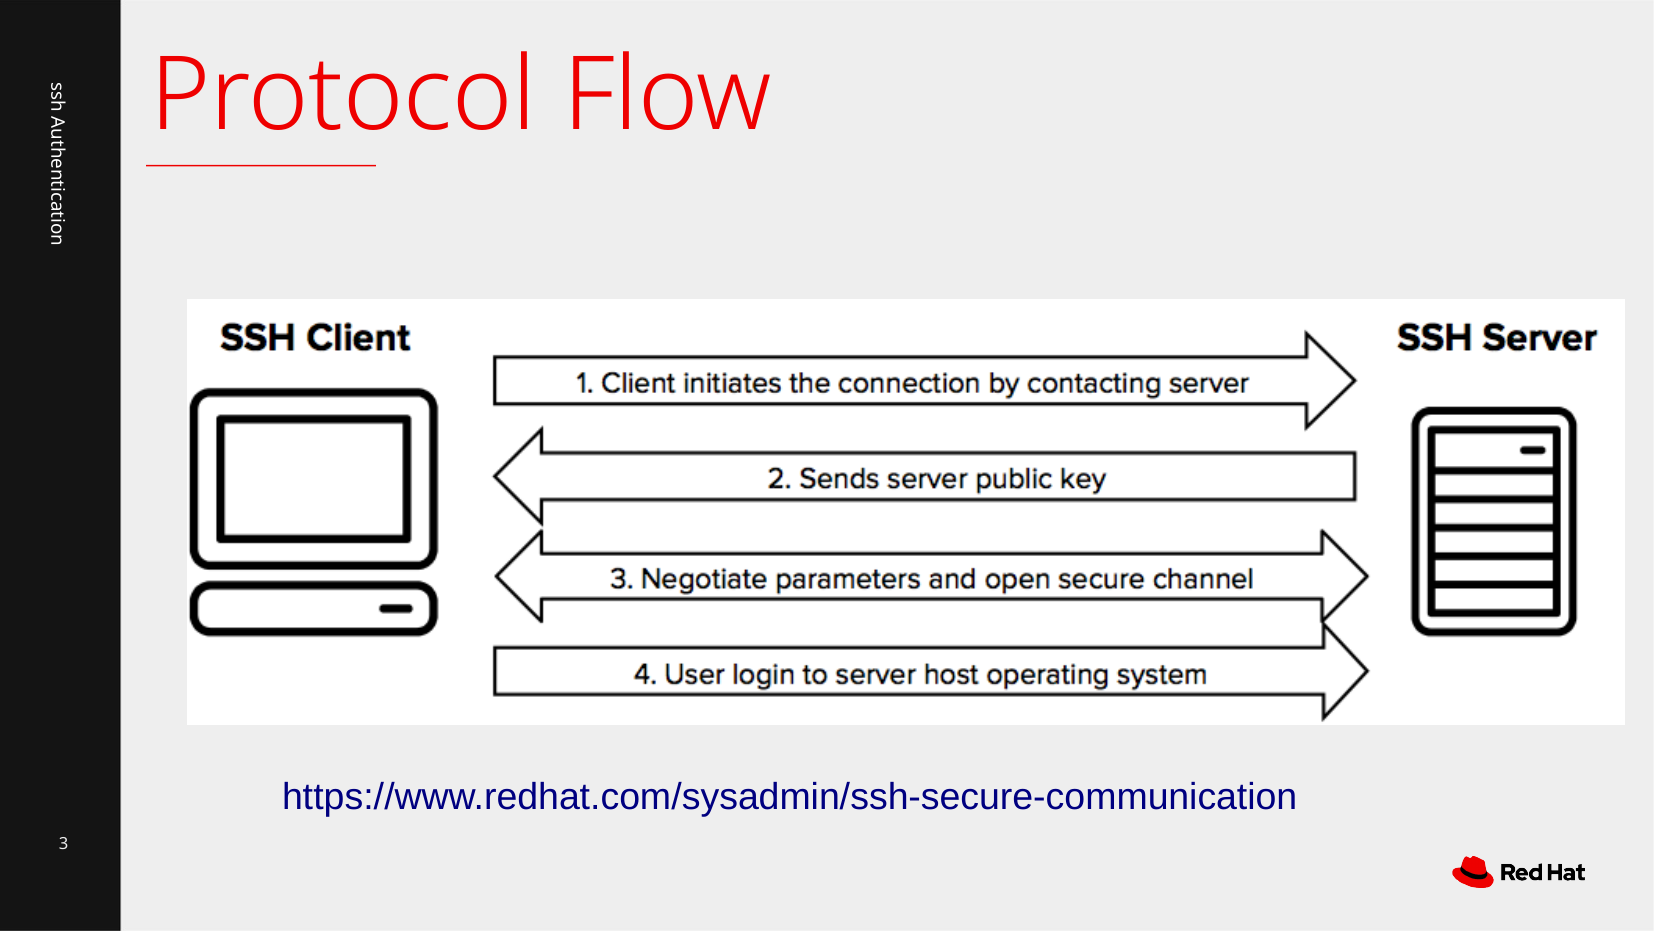

Protocol Flow
ssh Authentication
https://www.redhat.com/sysadmin/ssh-secure-communication
3
# OPTIONAL SECTION MARKER OR TITLE